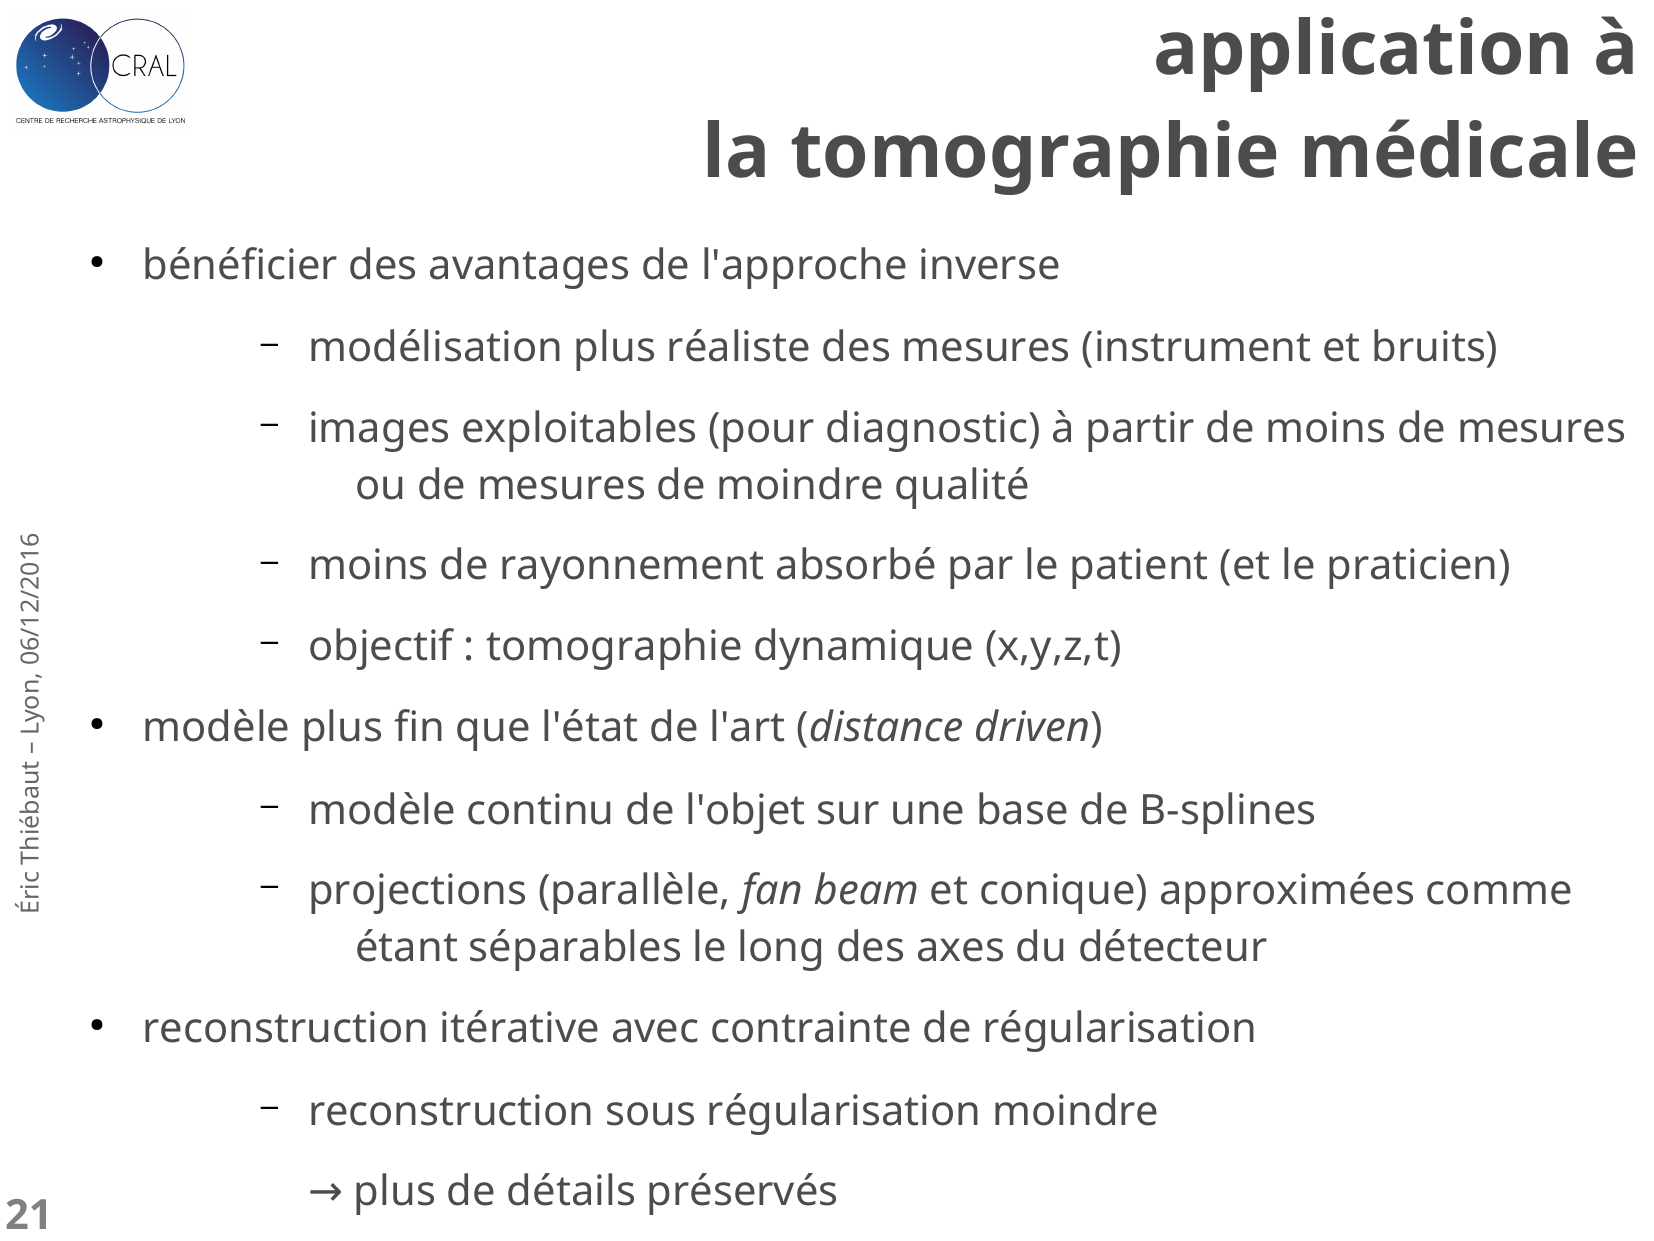

# application à la tomographie médicale
bénéficier des avantages de l'approche inverse
modélisation plus réaliste des mesures (instrument et bruits)
images exploitables (pour diagnostic) à partir de moins de mesures ou de mesures de moindre qualité
moins de rayonnement absorbé par le patient (et le praticien)
objectif : tomographie dynamique (x,y,z,t)
modèle plus fin que l'état de l'art (distance driven)
modèle continu de l'objet sur une base de B-splines
projections (parallèle, fan beam et conique) approximées comme étant séparables le long des axes du détecteur
reconstruction itérative avec contrainte de régularisation
reconstruction sous régularisation moindre
→ plus de détails préservés
21